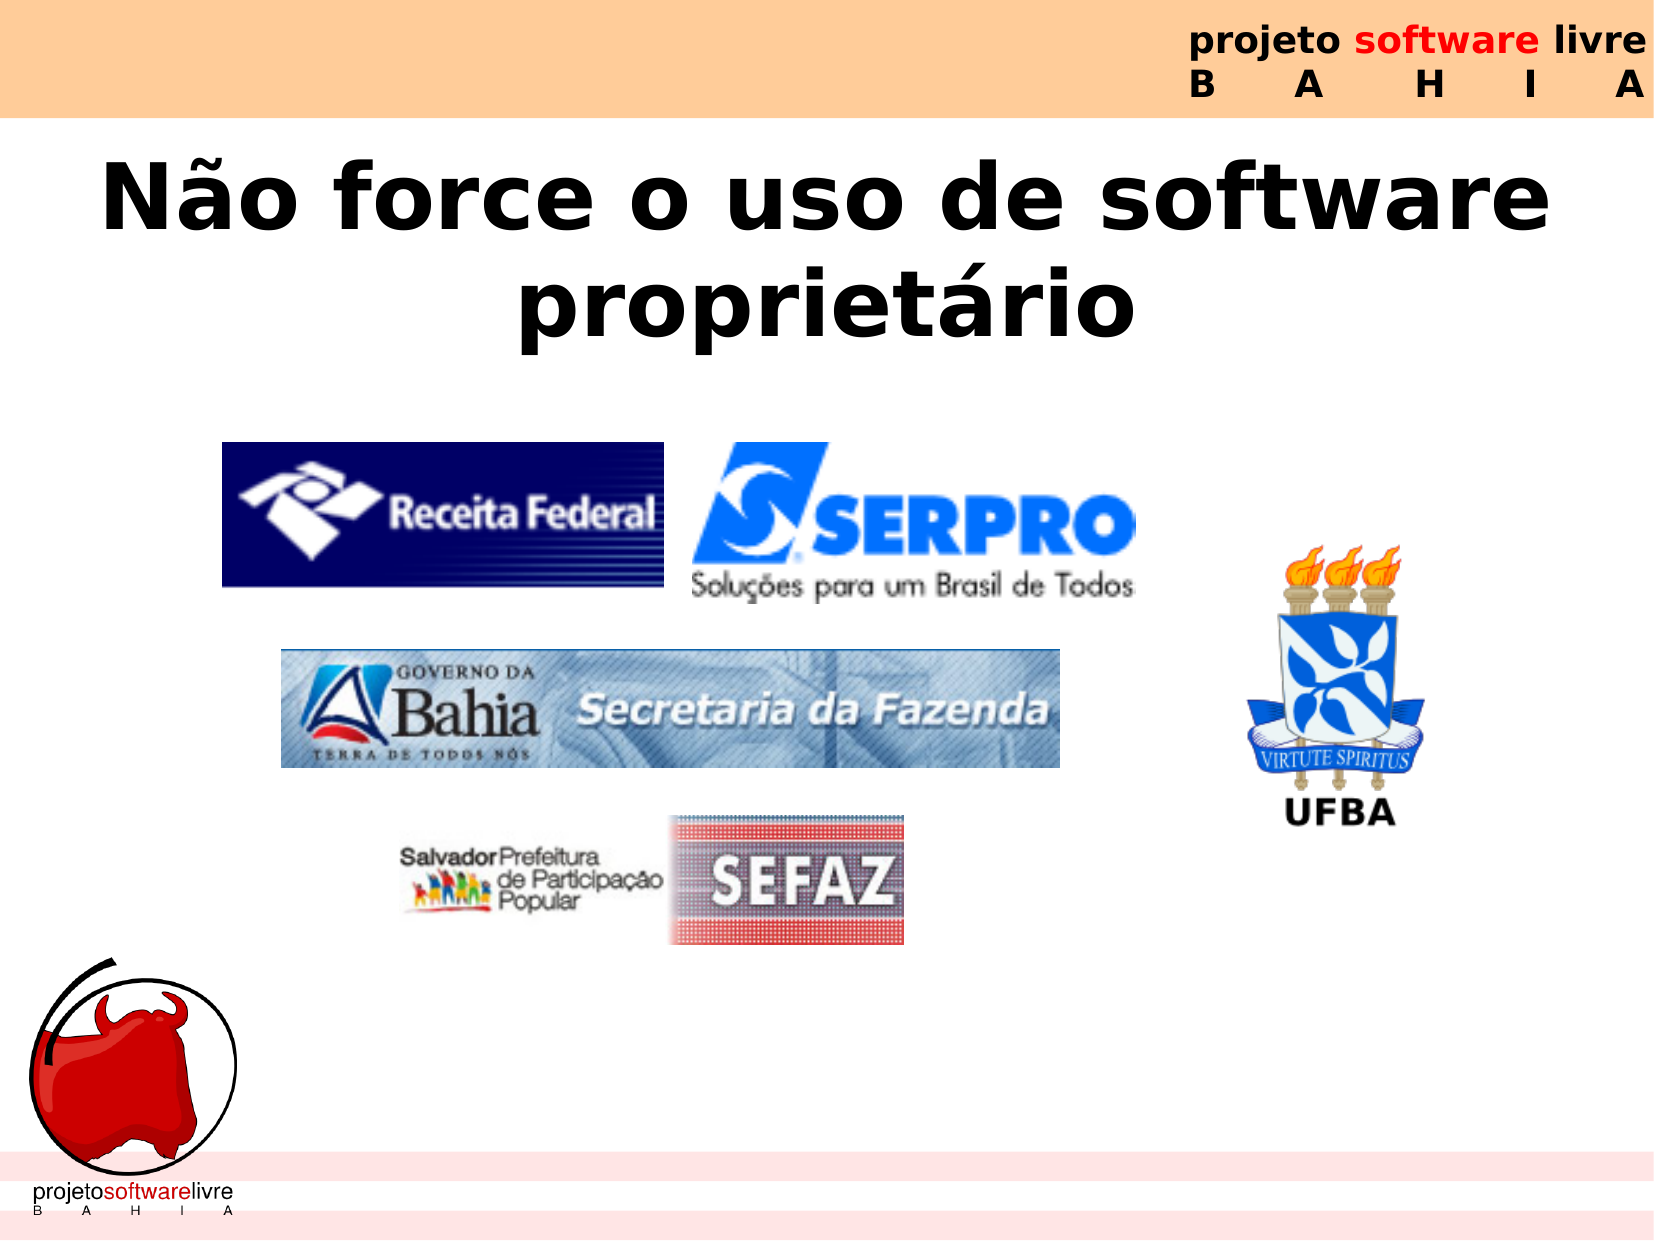

# Não force o uso de software proprietário